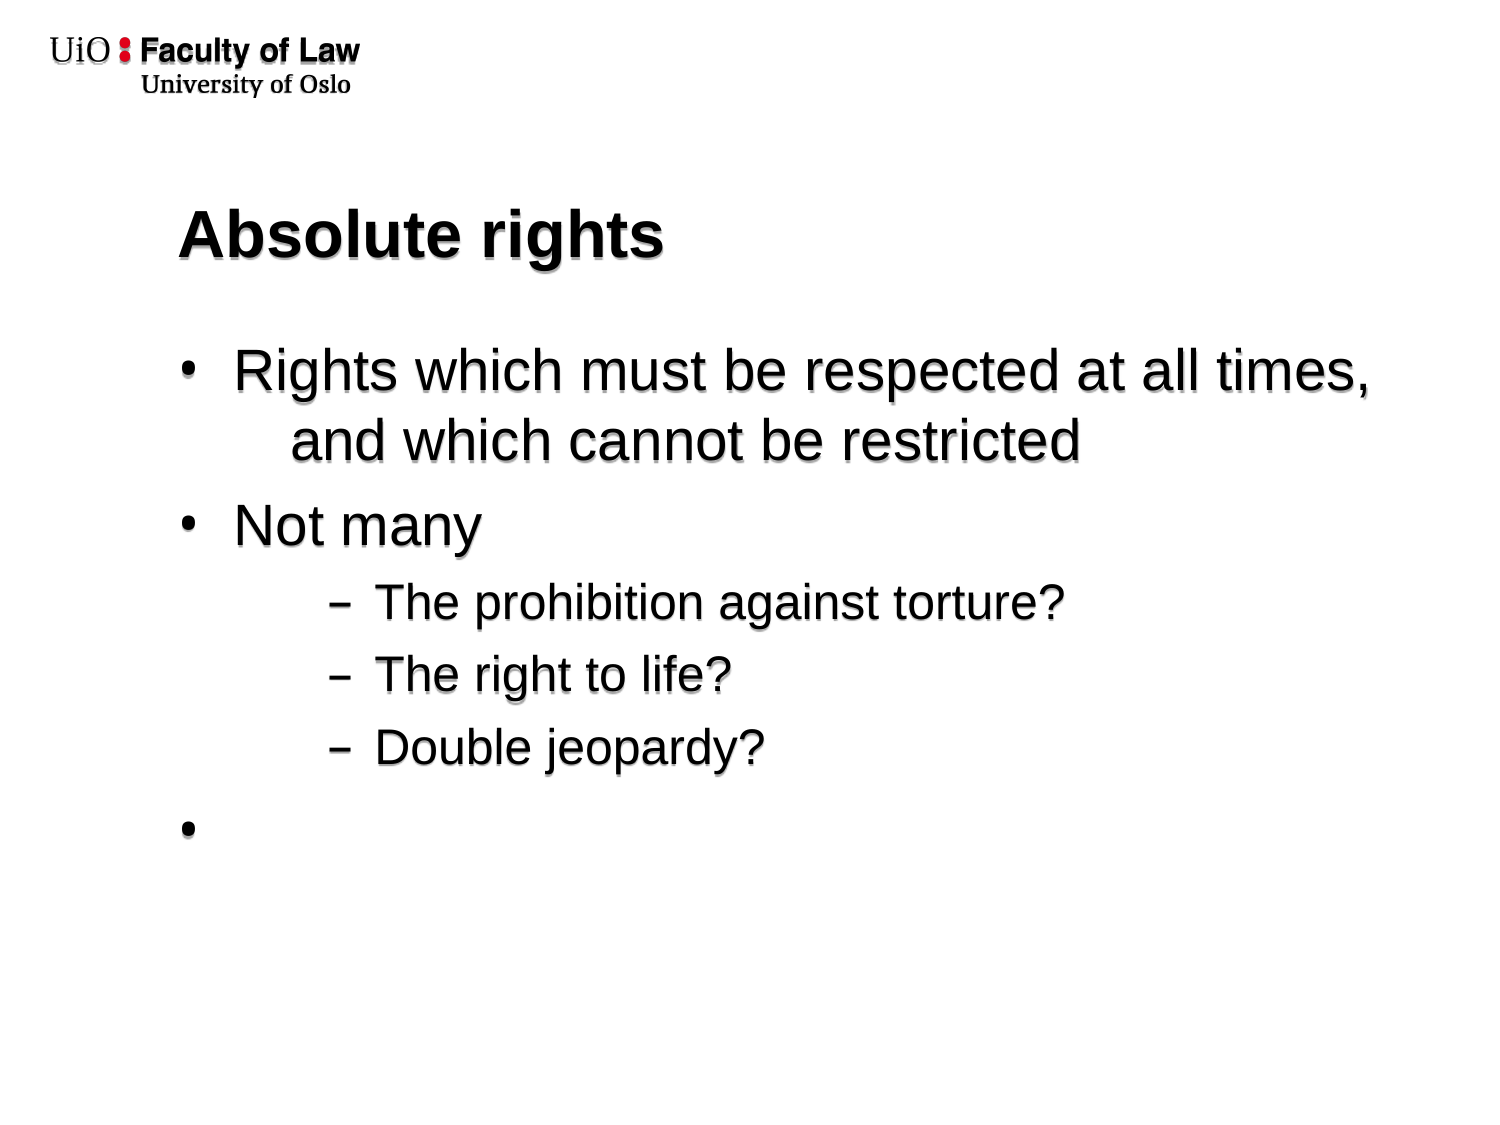

# Absolute rights
Rights which must be respected at all times, and which cannot be restricted
Not many
The prohibition against torture?
The right to life?
Double jeopardy?